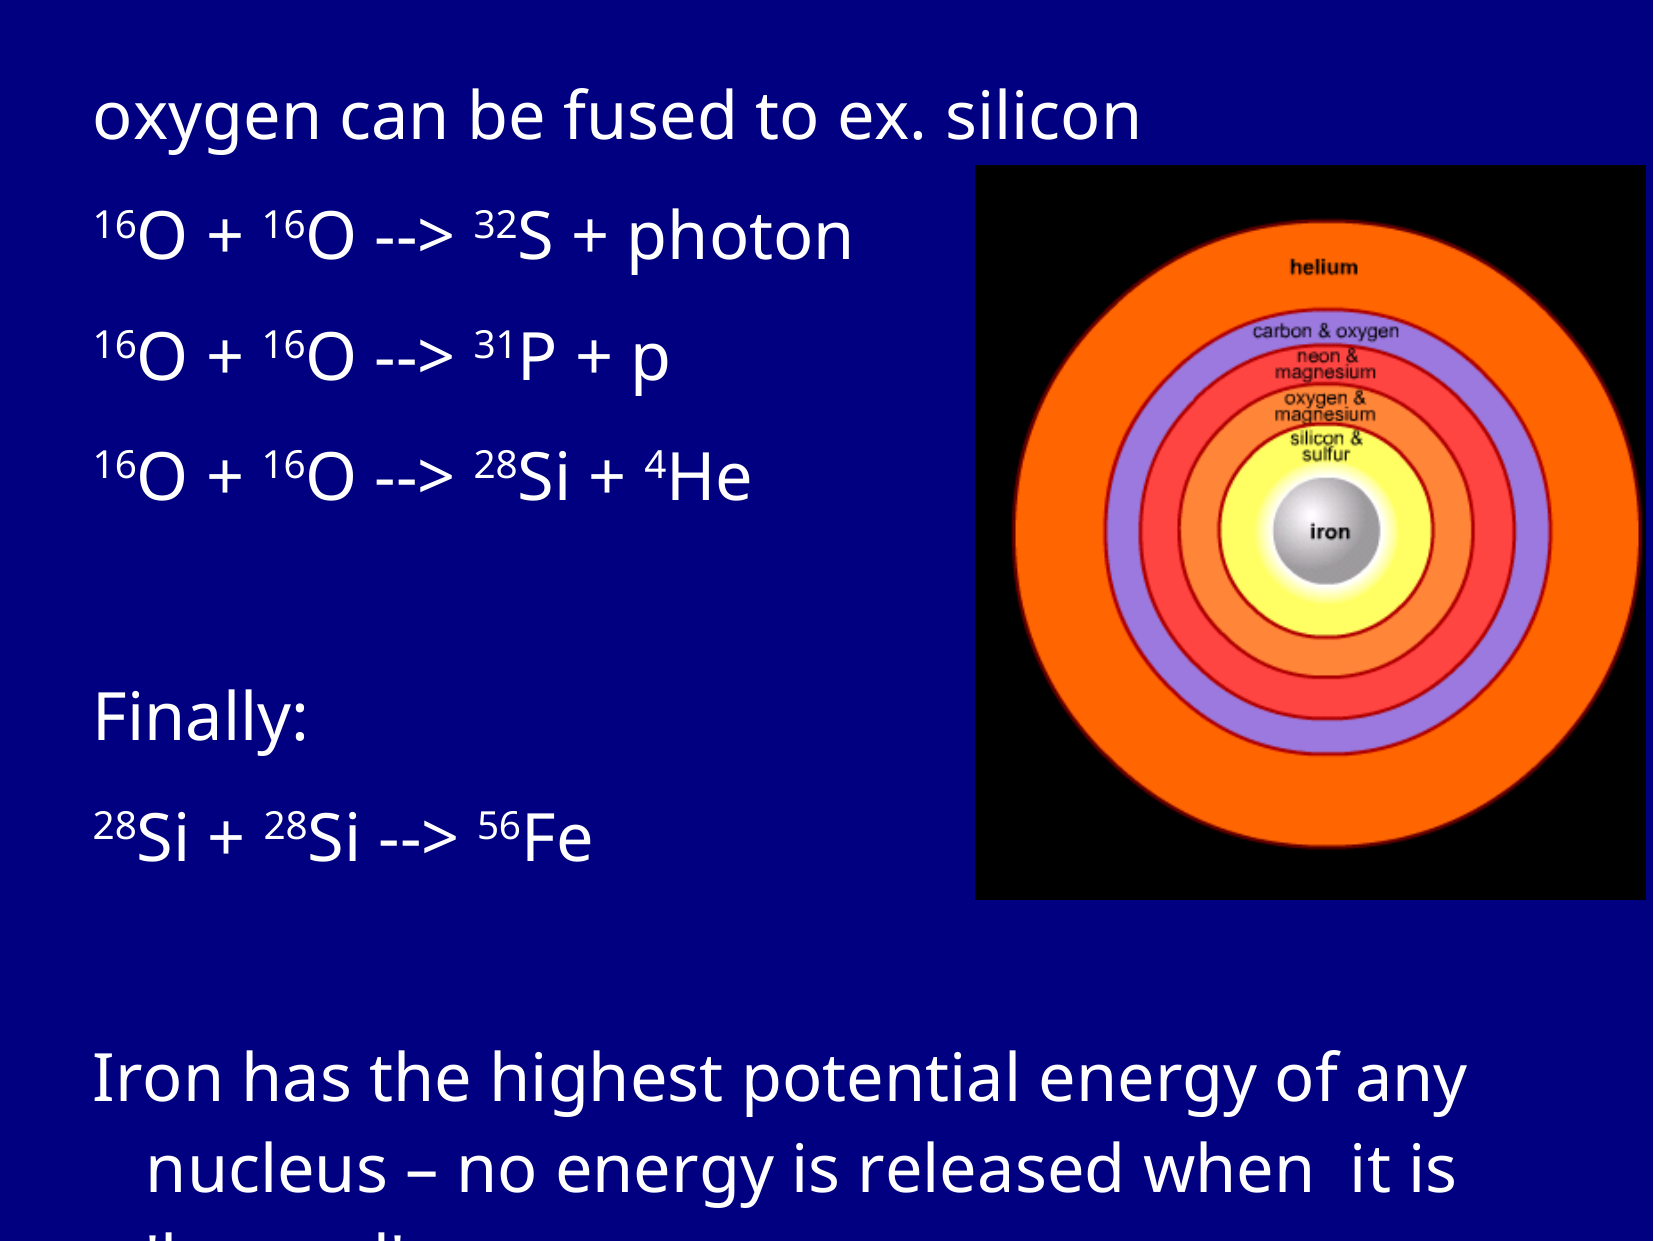

# oxygen can be fused to ex. silicon
16O + 16O --> 32S + photon
16O + 16O --> 31P + p
16O + 16O --> 28Si + 4He
Finally:
28Si + 28Si --> 56Fe
Iron has the highest potential energy of any nucleus – no energy is released when it is 'burned'